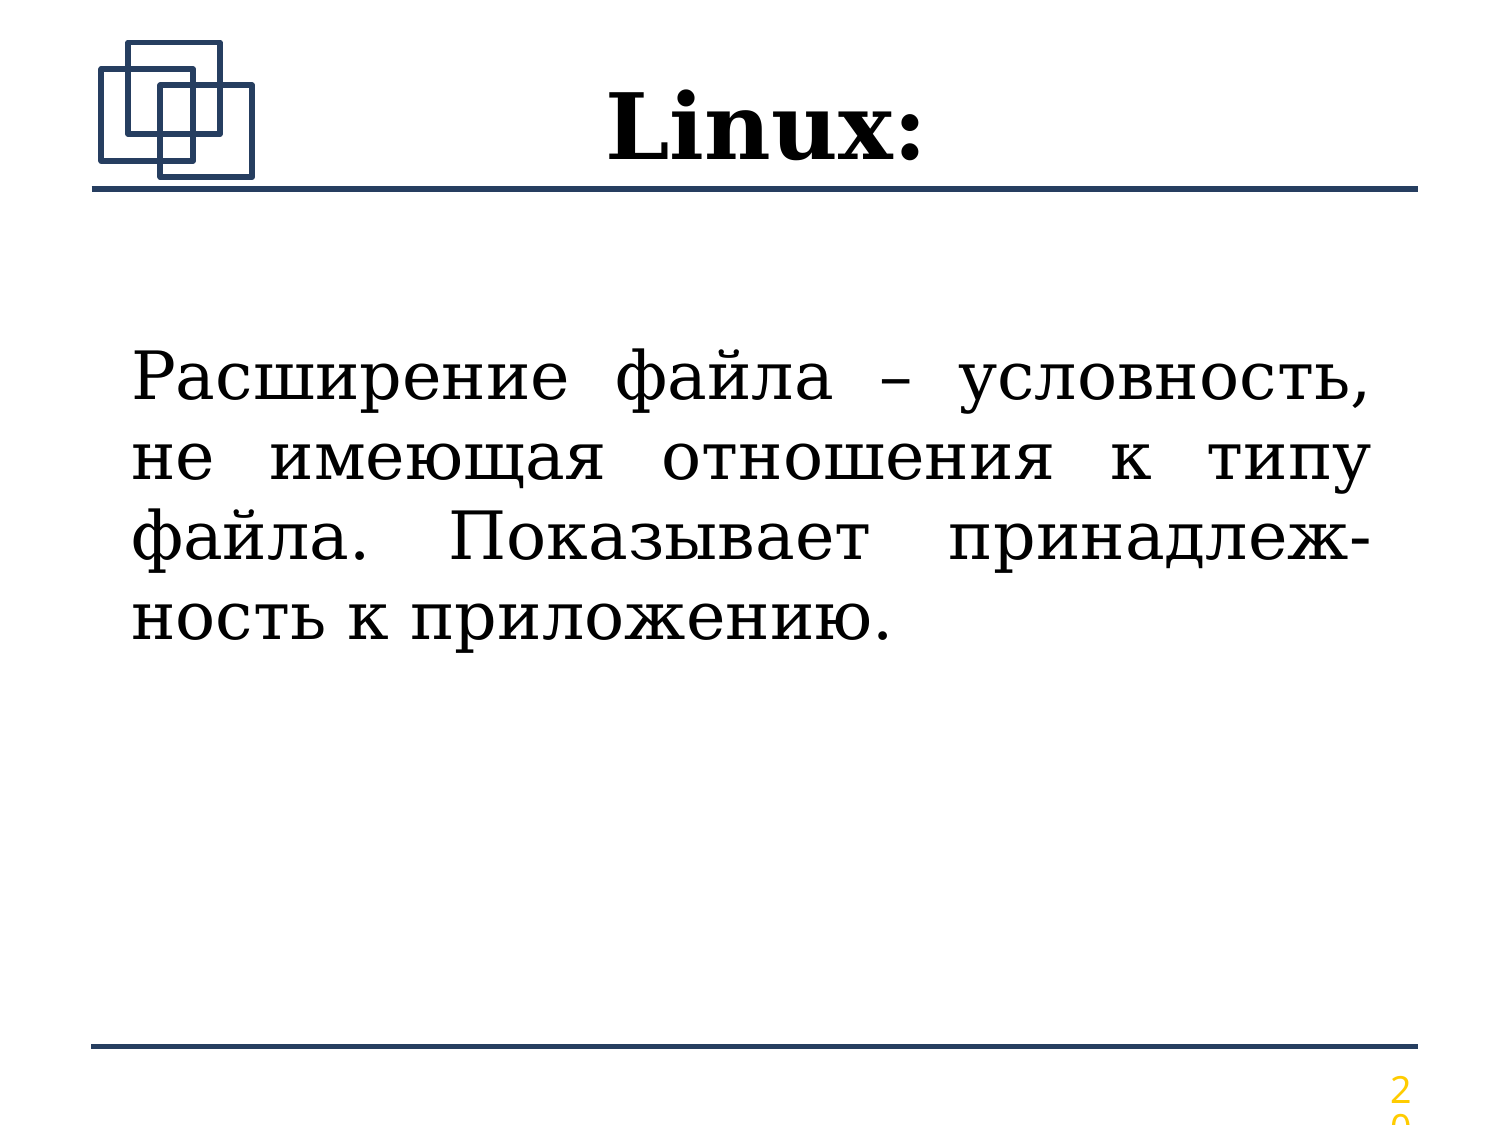

Linux:
# Расширение файла – условность, не имеющая отношения к типу файла. Показывает принадлеж-ность к приложению.